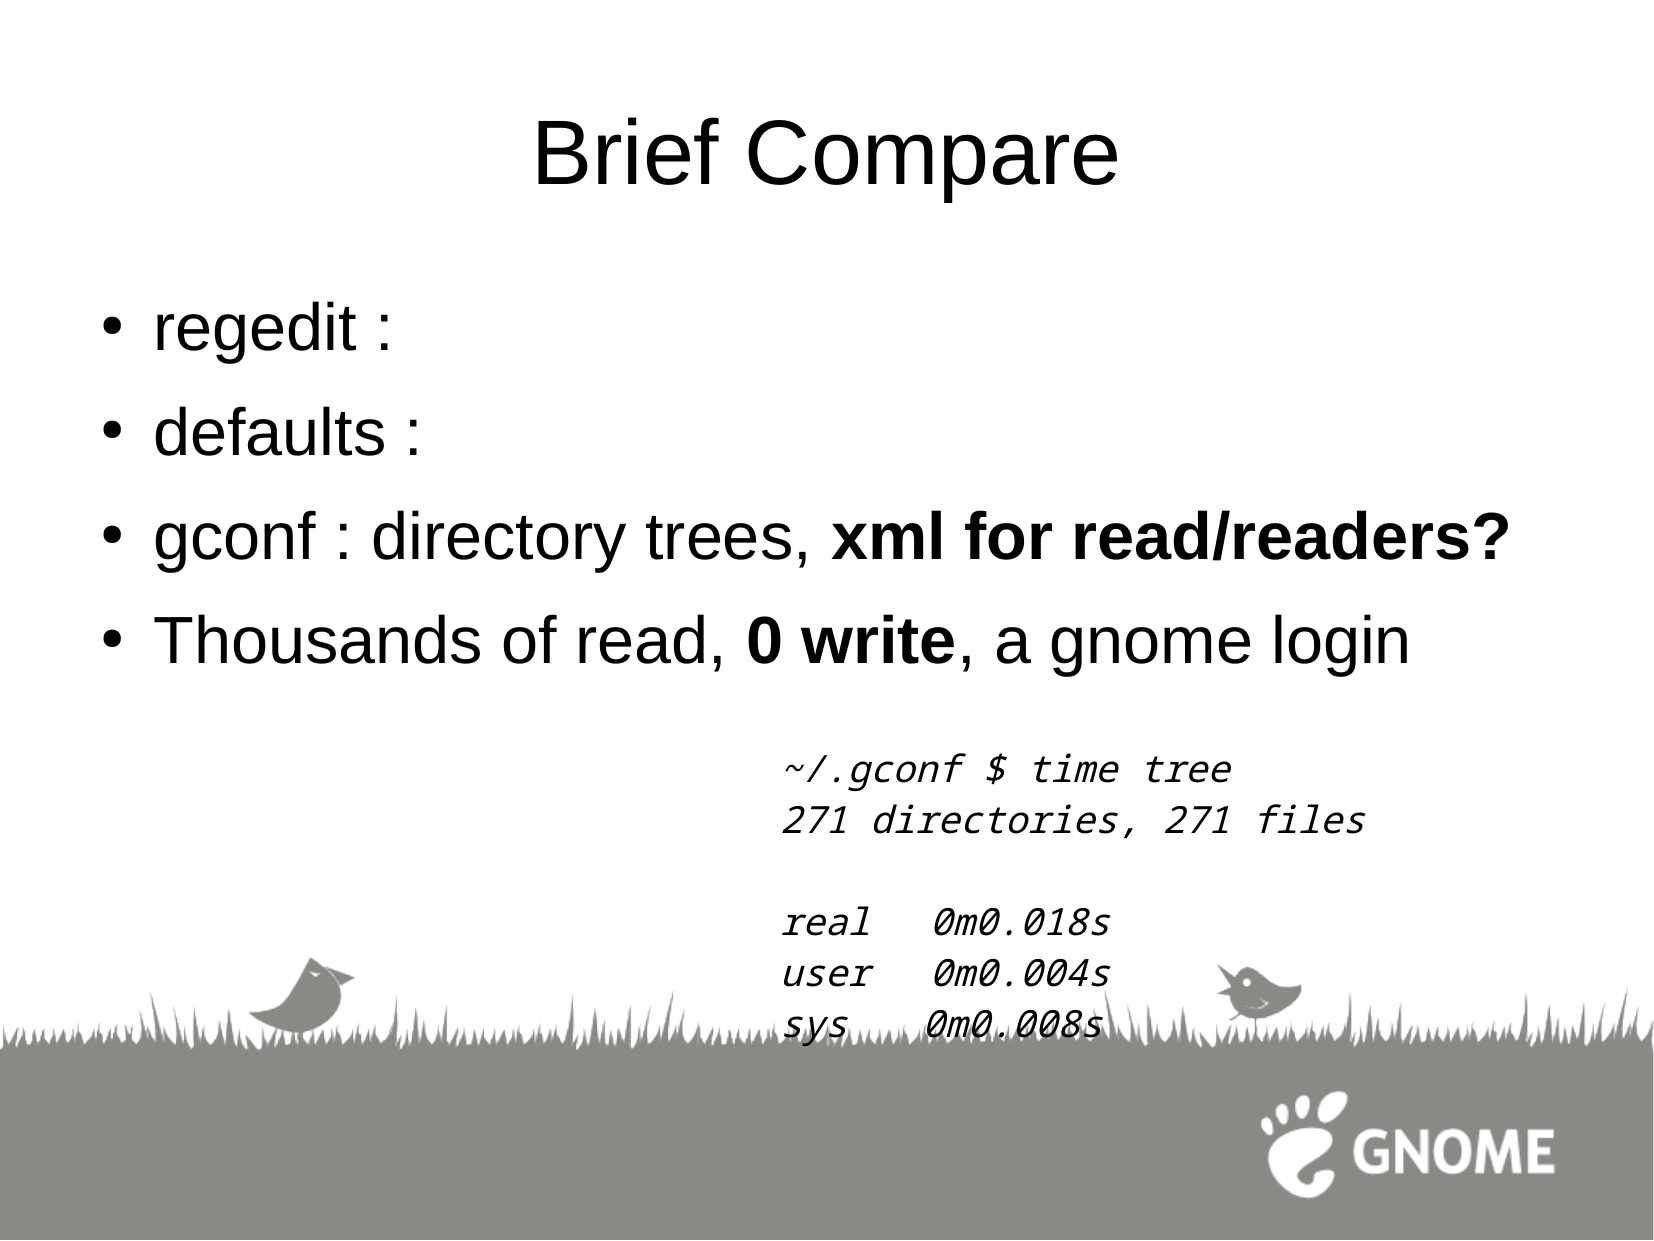

# Brief Compare
regedit :
defaults :
gconf : directory trees, xml for read/readers?
Thousands of read, 0 write, a gnome login
~/.gconf $ time tree
271 directories, 271 files
real	0m0.018s
user	0m0.004s
sys	 0m0.008s